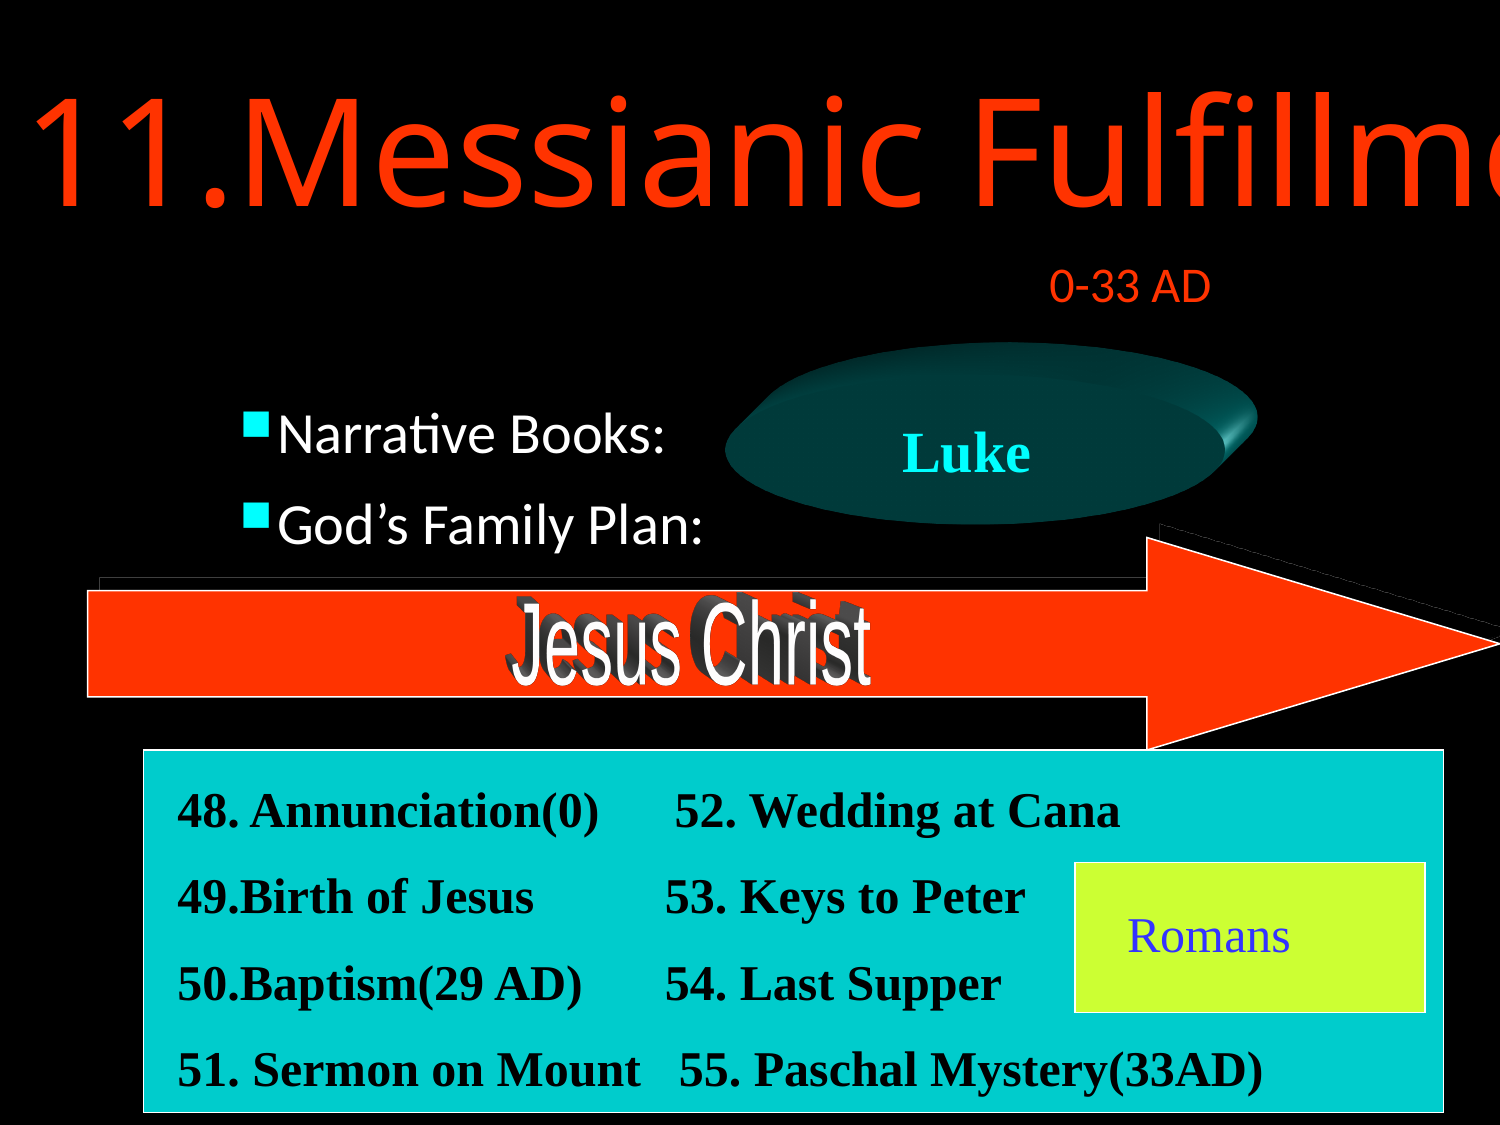

# 11.Messianic Fulfillment
0-33 AD
Narrative Books:
God’s Family Plan:
 Luke
Jesus Christ
48. Annunciation(0) 52. Wedding at Cana
49.Birth of Jesus	 53. Keys to Peter
50.Baptism(29 AD)	 54. Last Supper
51. Sermon on Mount 55. Paschal Mystery(33AD)‏
Romans